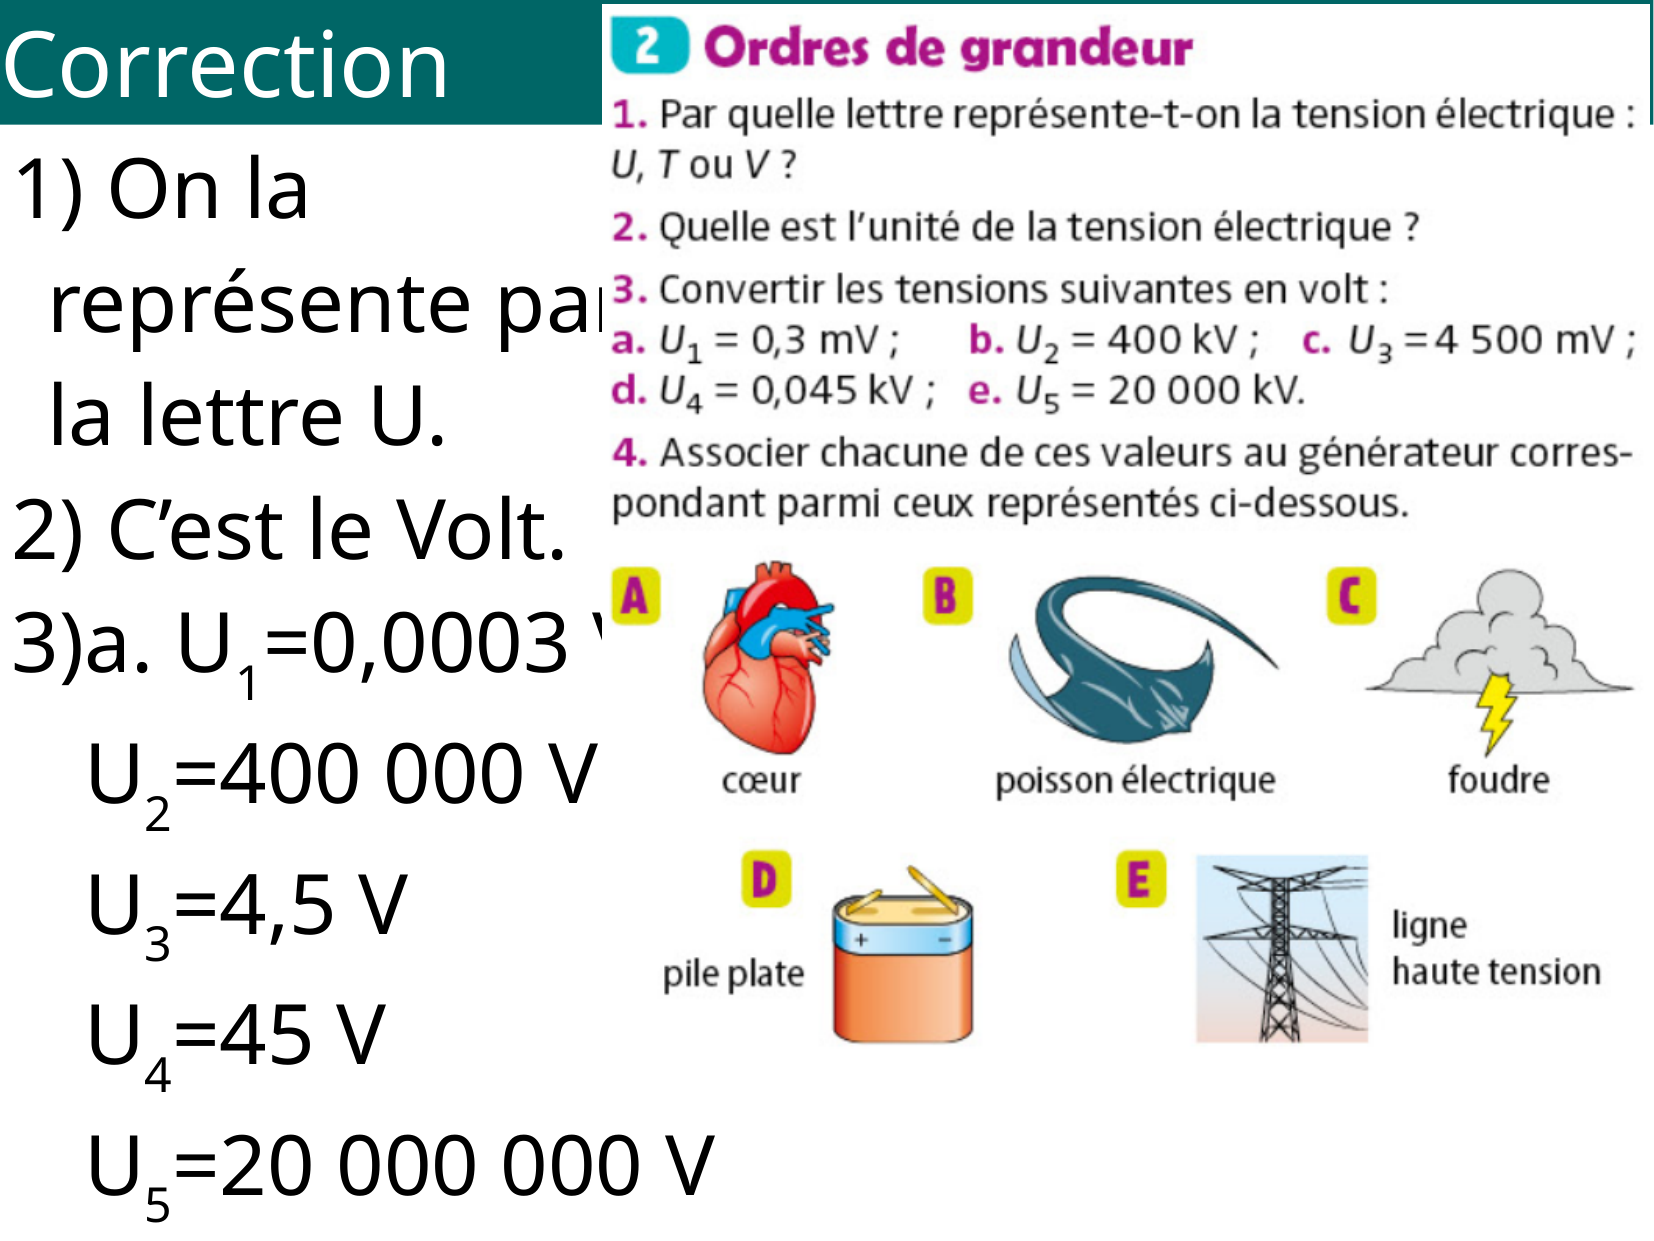

# Correction
 On la
représente par
la lettre U.
 C’est le Volt.
a. U1=0,0003 V
U2=400 000 V
U3=4,5 V
U4=45 V
U5=20 000 000 V